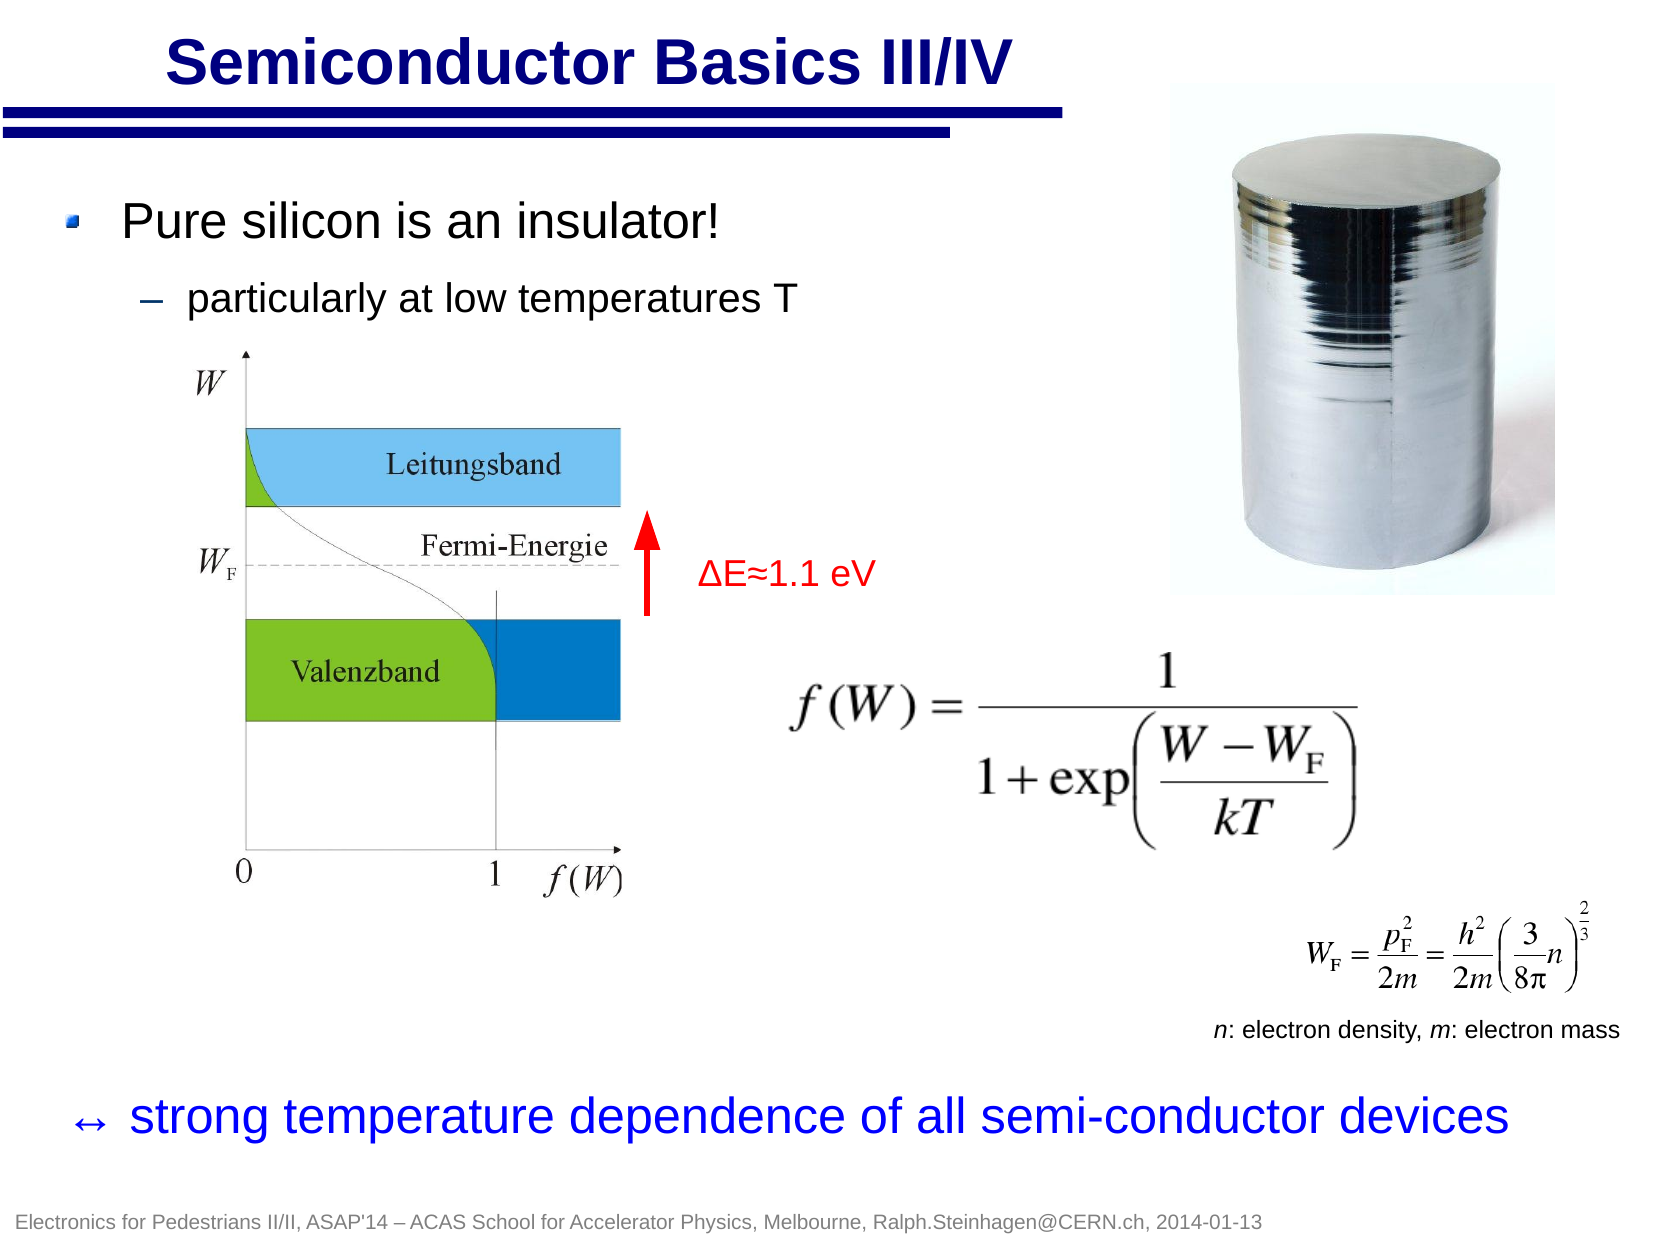

# Semiconductor Basics III/IV
Pure silicon is an insulator!
particularly at low temperatures T
↔ strong temperature dependence of all semi-conductor devices
ΔE≈1.1 eV
n: electron density, m: electron mass